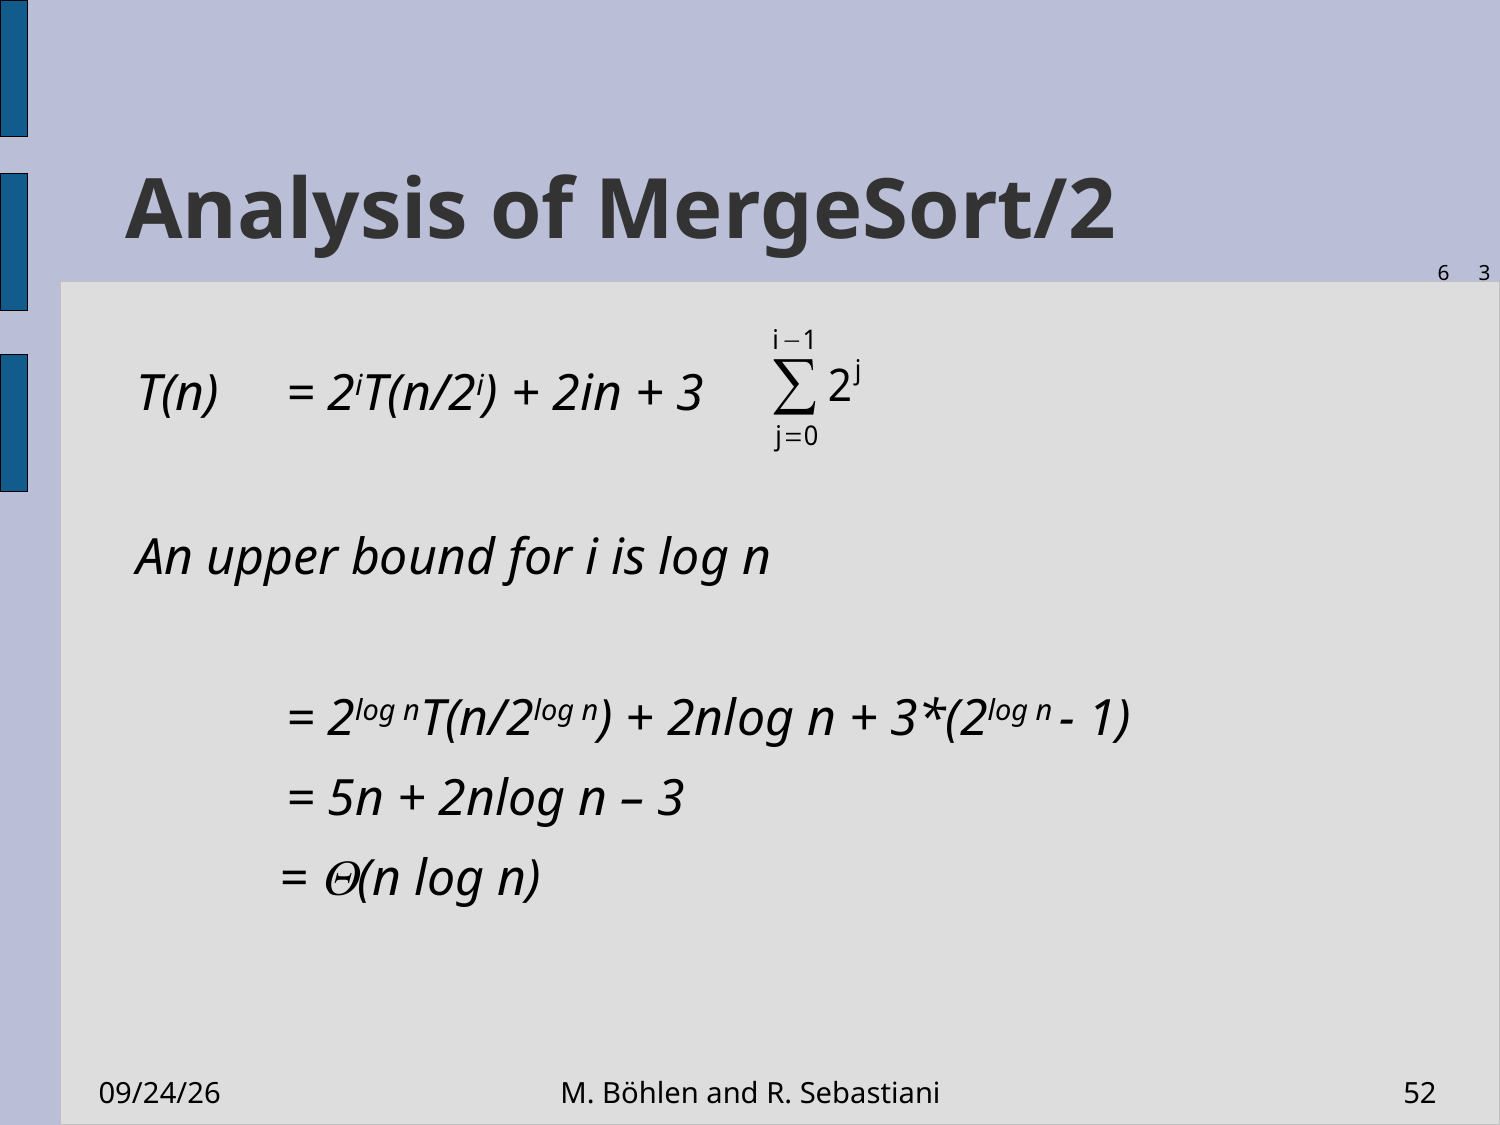

# Analysis of MergeSort/2
6
3
T(n)	= 2iT(n/2i) + 2in + 3
An upper bound for i is log n
	= 2log nT(n/2log n) + 2nlog n + 3*(2log n - 1)
	= 5n + 2nlog n – 3
 = Q(n log n)
M. Böhlen and R. Sebastiani
52